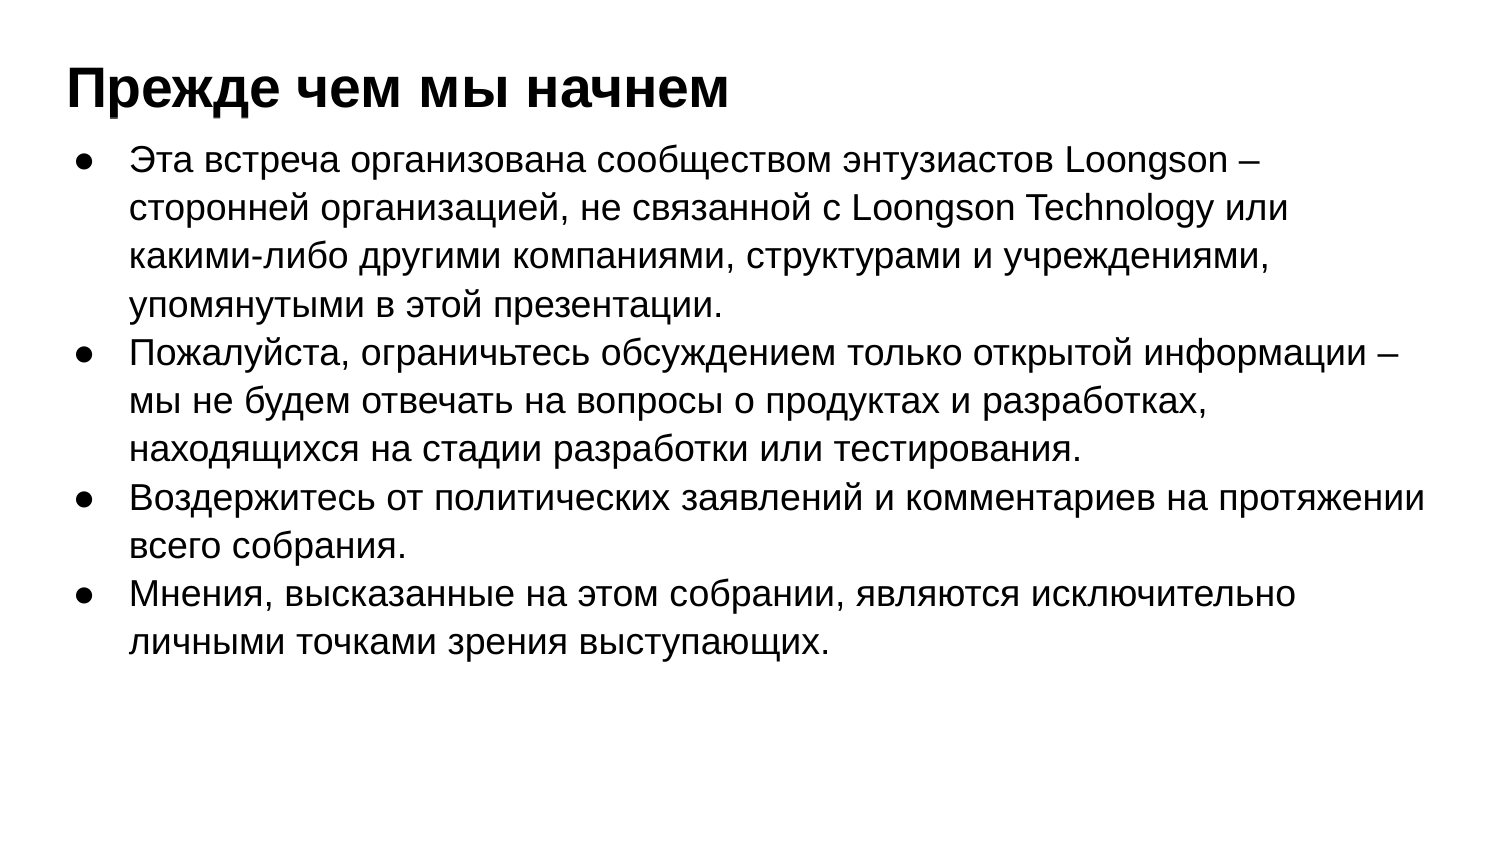

# Прежде чем мы начнем
Эта встреча организована сообществом энтузиастов Loongson – сторонней организацией, не связанной с Loongson Technology или какими-либо другими компаниями, структурами и учреждениями, упомянутыми в этой презентации.
Пожалуйста, ограничьтесь обсуждением только открытой информации – мы не будем отвечать на вопросы о продуктах и разработках, находящихся на стадии разработки или тестирования.
Воздержитесь от политических заявлений и комментариев на протяжении всего собрания.
Мнения, высказанные на этом собрании, являются исключительно личными точками зрения выступающих.